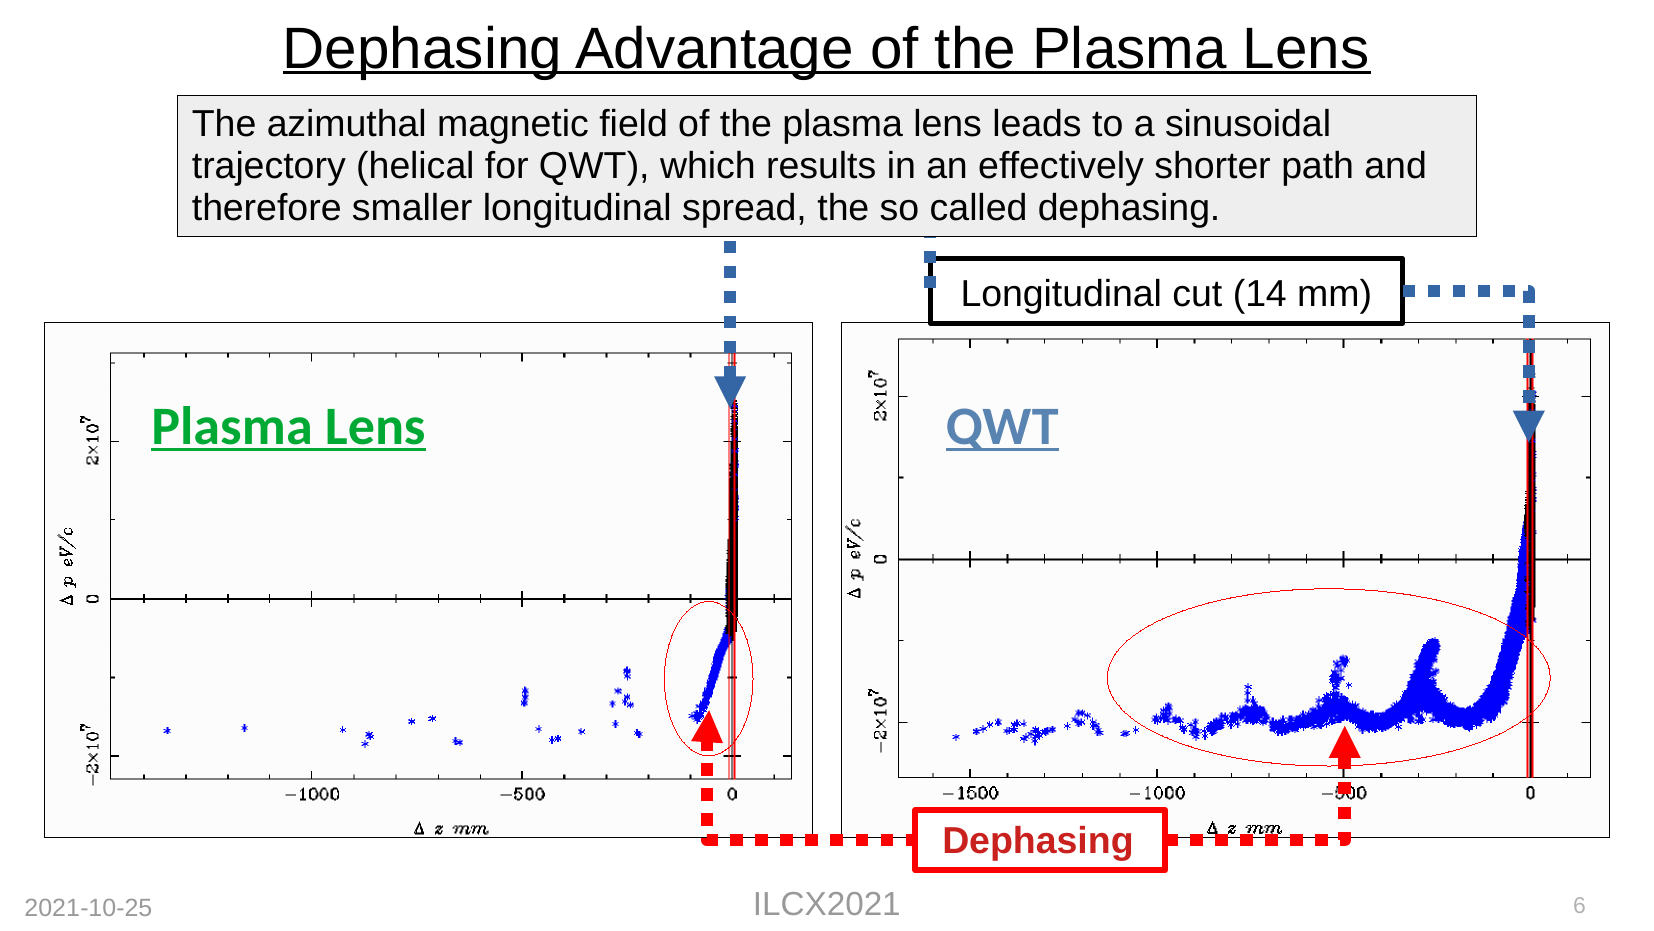

Dephasing Advantage of the Plasma Lens
The azimuthal magnetic field of the plasma lens leads to a sinusoidal trajectory (helical for QWT), which results in an effectively shorter path and therefore smaller longitudinal spread, the so called dephasing.
Longitudinal cut (14 mm)
Plasma Lens
QWT
 Dephasing
ILCX2021
2021-10-25